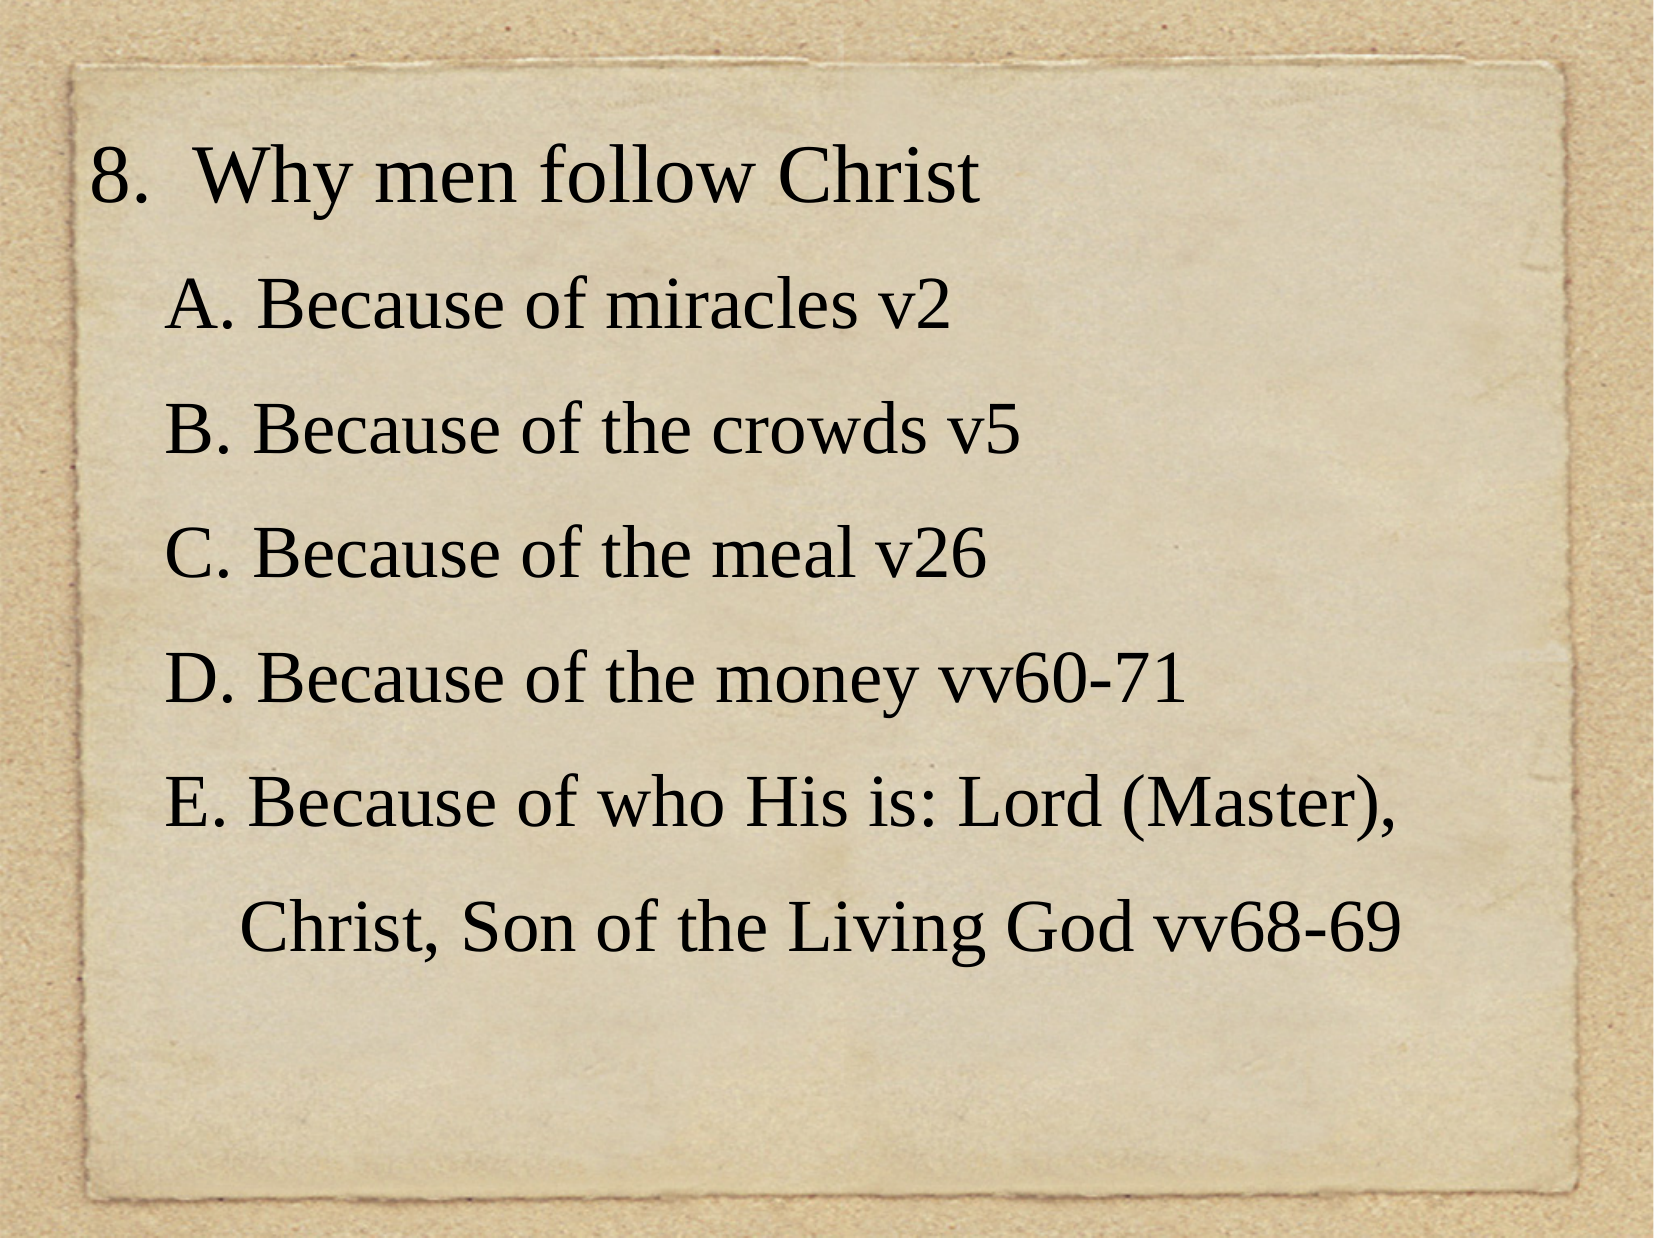

8. Why men follow Christ
	A. Because of miracles v2
	B. Because of the crowds v5
	C. Because of the meal v26
	D. Because of the money vv60-71
	E. Because of who His is: Lord (Master), 				Christ, Son of the Living God vv68-69